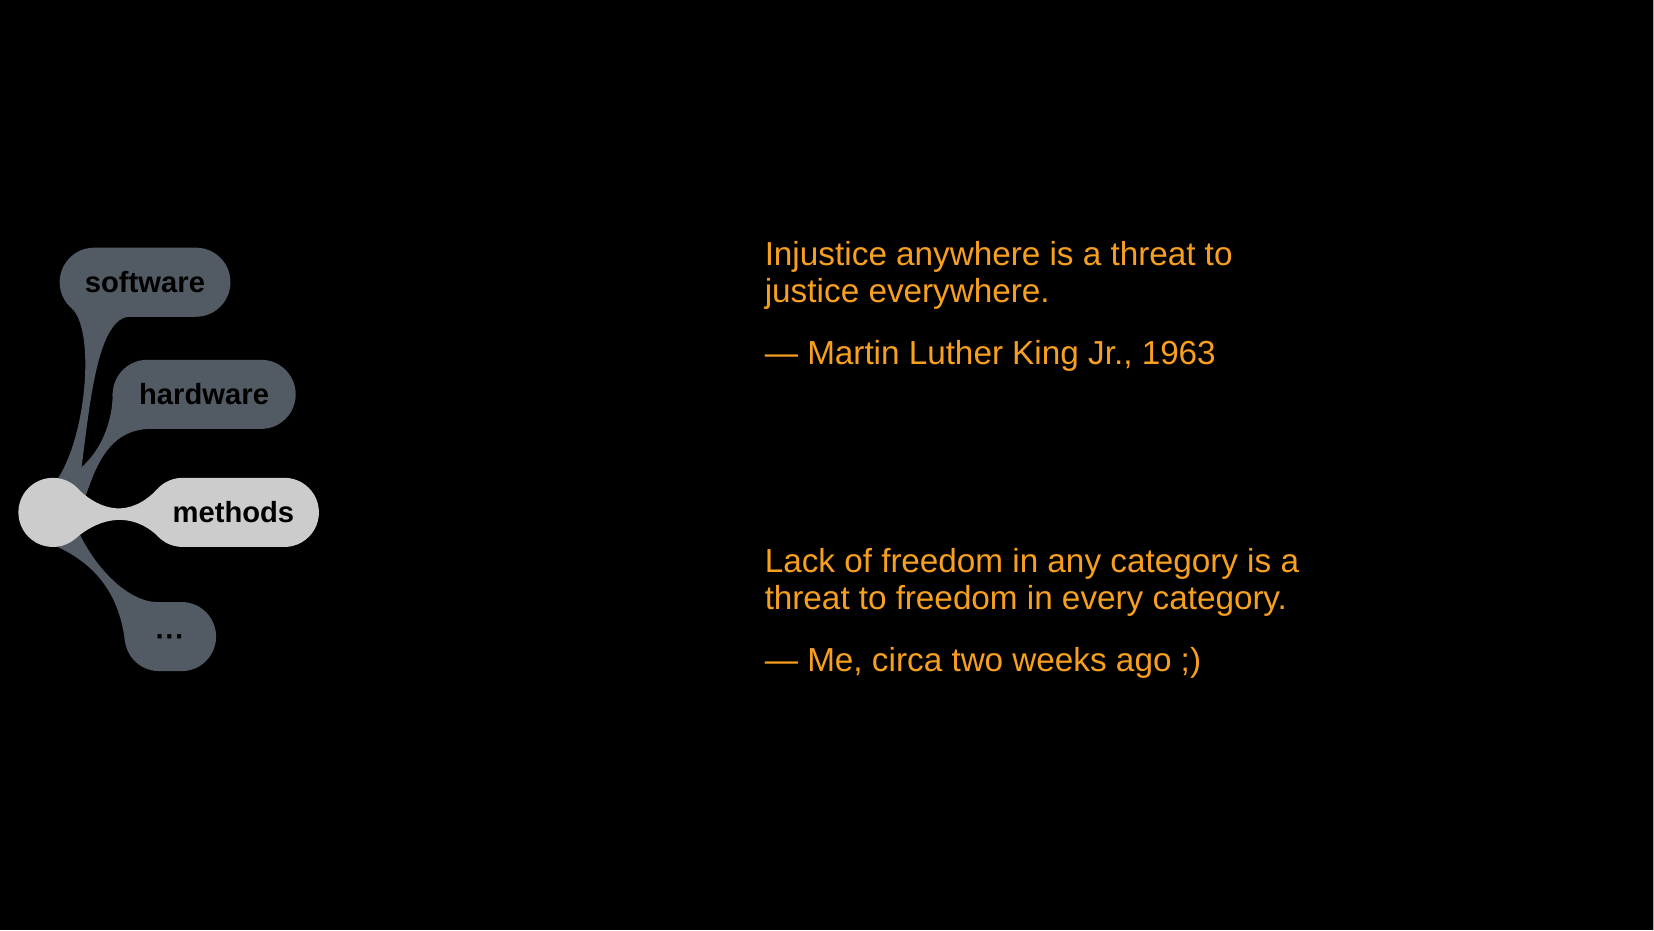

Injustice anywhere is a threat to justice everywhere.
― Martin Luther King Jr., 1963
software
hardware
methods
Lack of freedom in any category is a threat to freedom in every category.
― Me, circa two weeks ago ;)
···